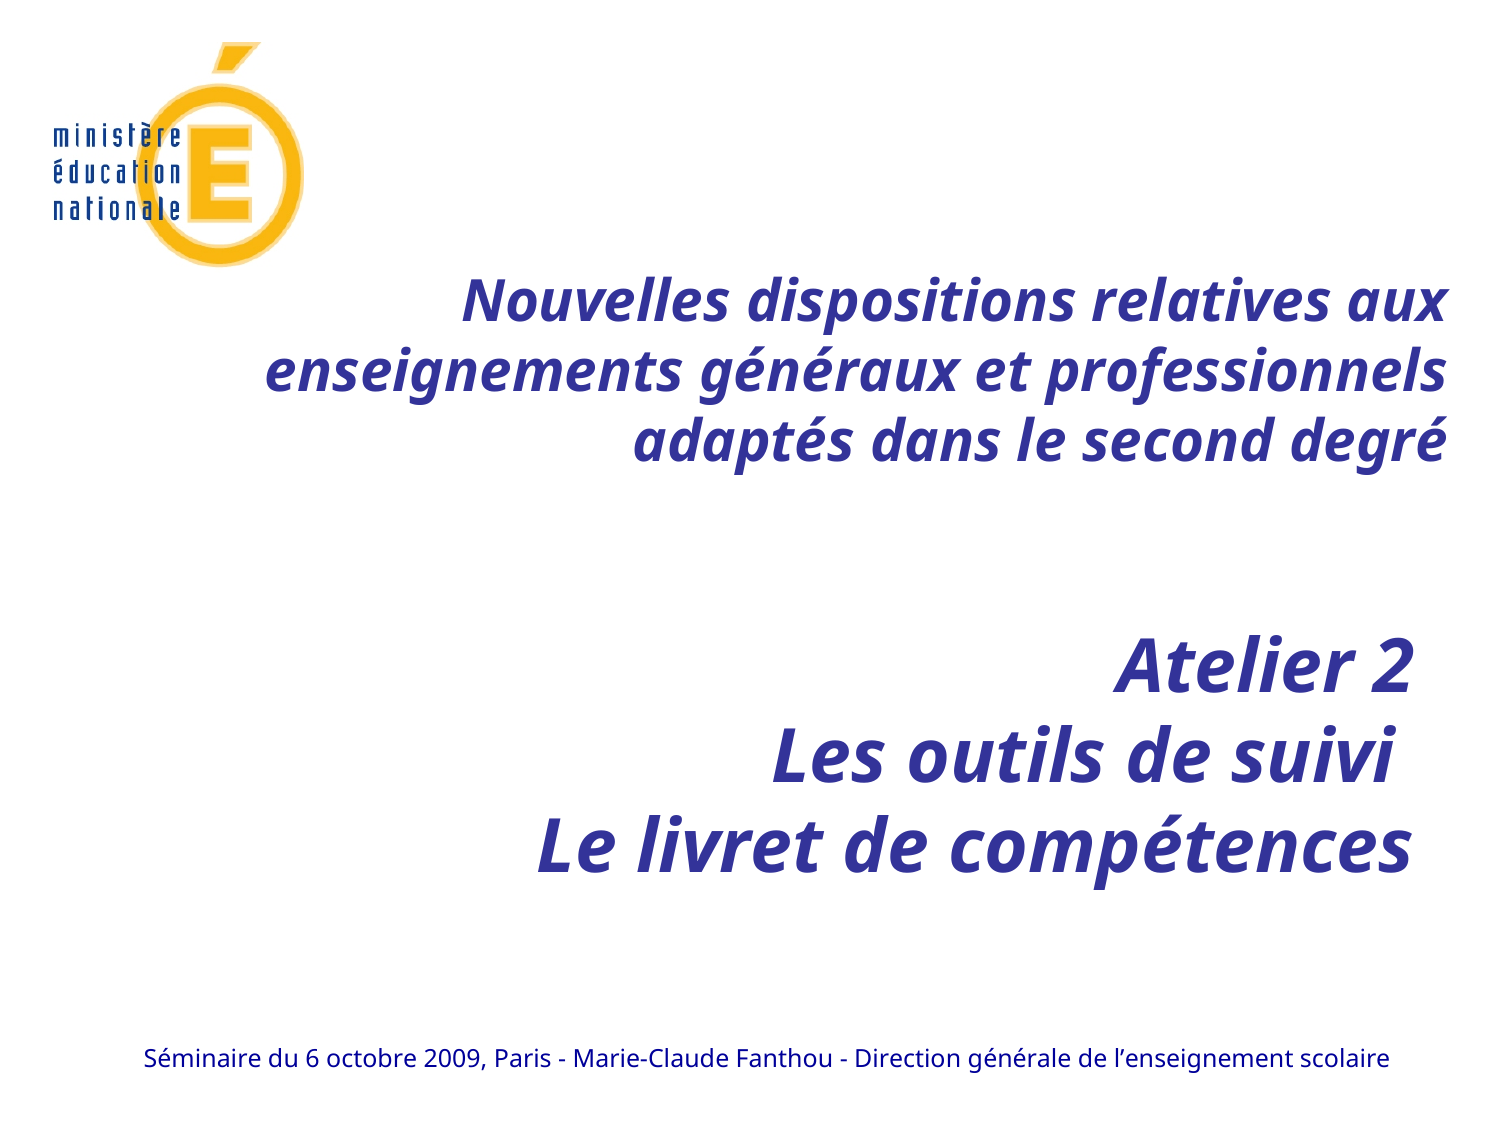

Nouvelles dispositions relatives aux enseignements généraux et professionnels adaptés dans le second degré
Atelier 2
Les outils de suivi
Le livret de compétences
Séminaire du 6 octobre 2009, Paris - Marie-Claude Fanthou - Direction générale de l’enseignement scolaire